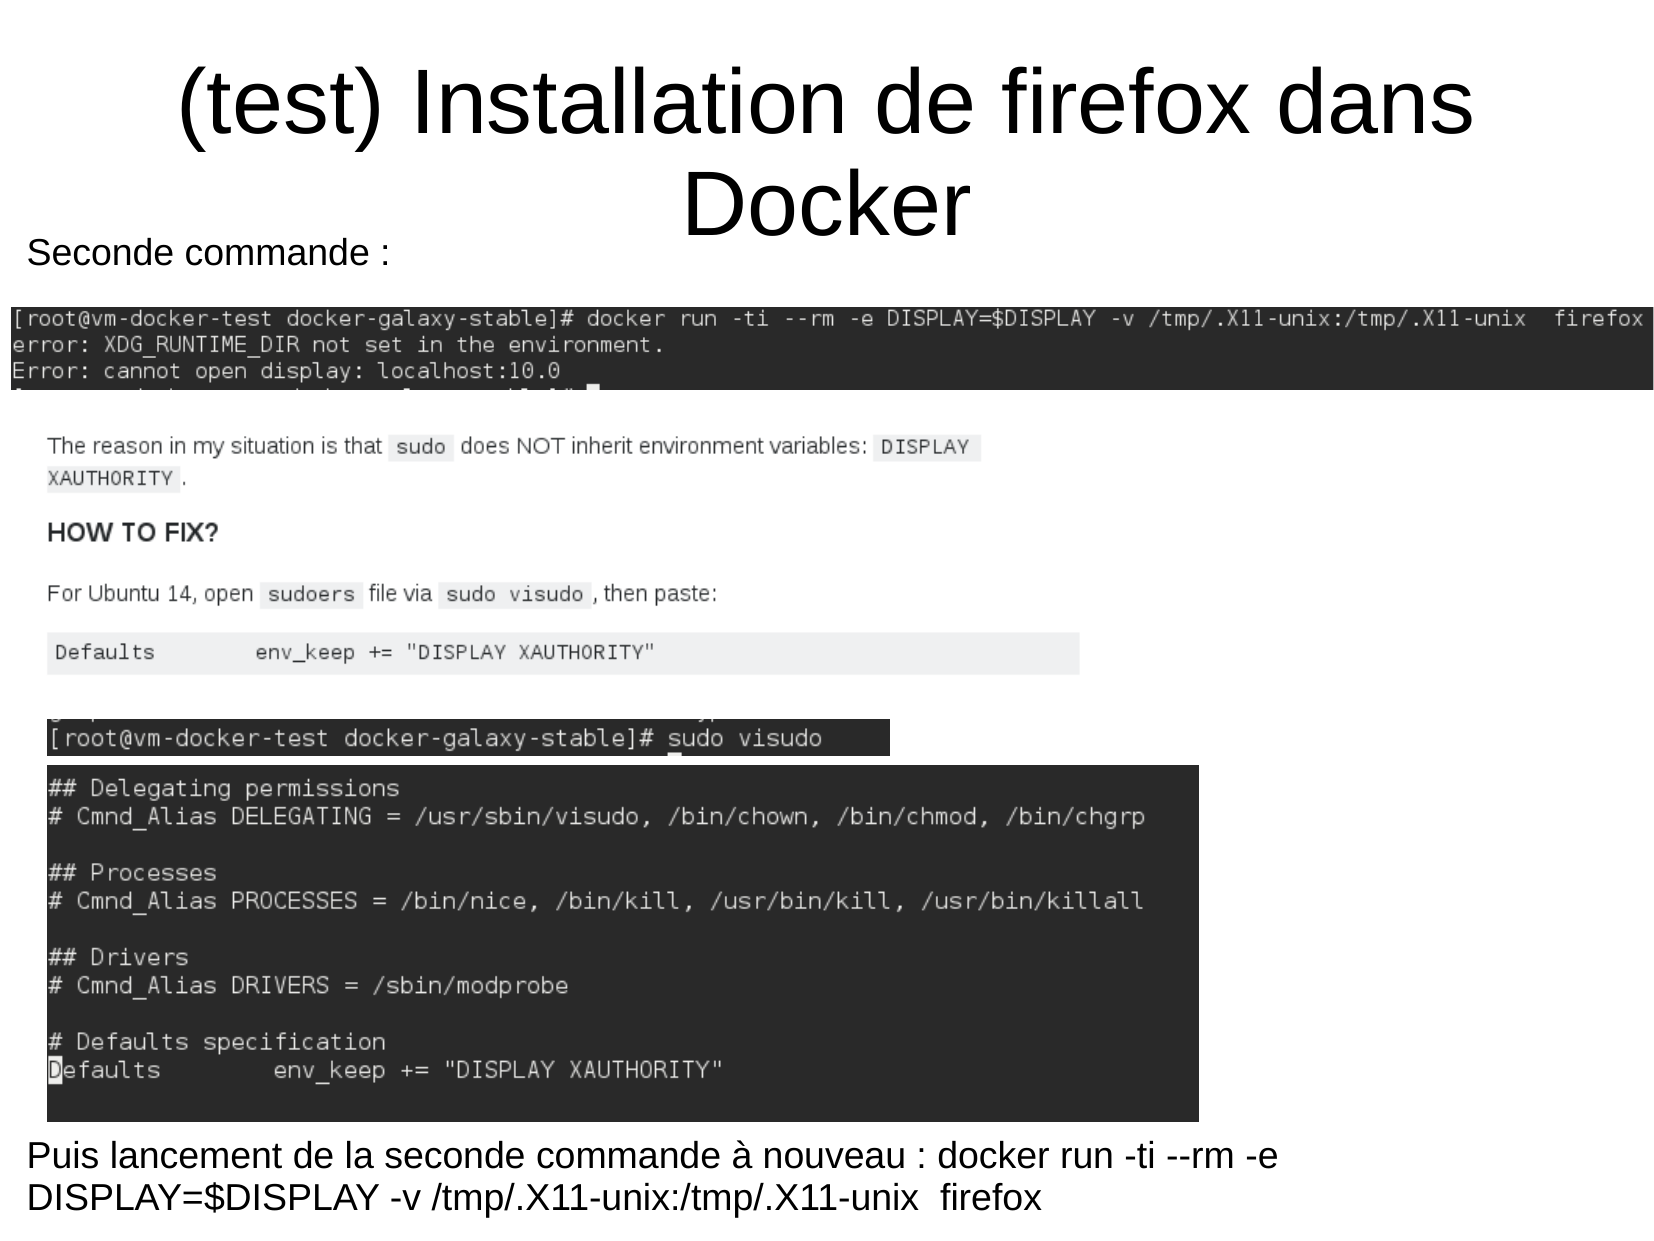

# (test) Installation de firefox dans Docker
Seconde commande :
Puis lancement de la seconde commande à nouveau : docker run -ti --rm -e DISPLAY=$DISPLAY -v /tmp/.X11-unix:/tmp/.X11-unix firefox